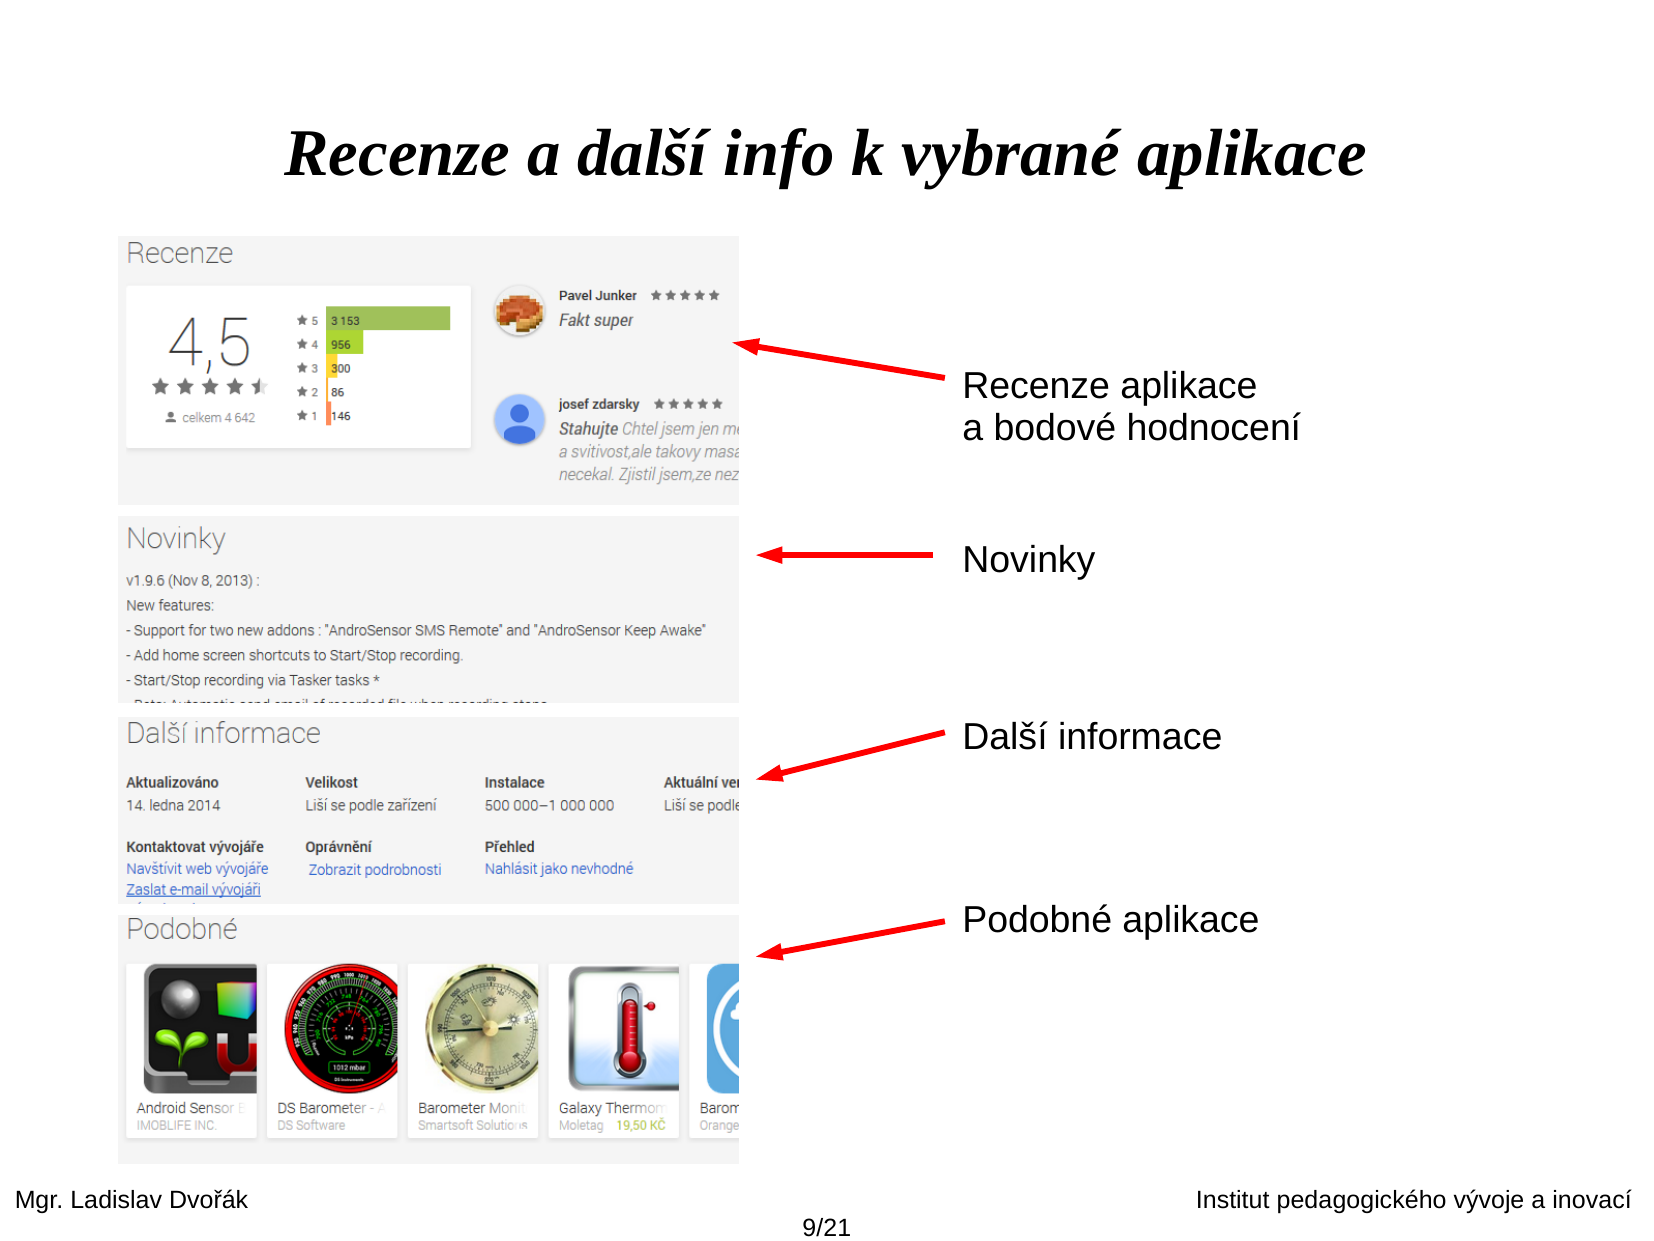

# Recenze a další info k vybrané aplikace
Recenze aplikace
a bodové hodnocení
Novinky
Další informace
Podobné aplikace
Mgr. Ladislav Dvořák													Institut pedagogického vývoje a inovací